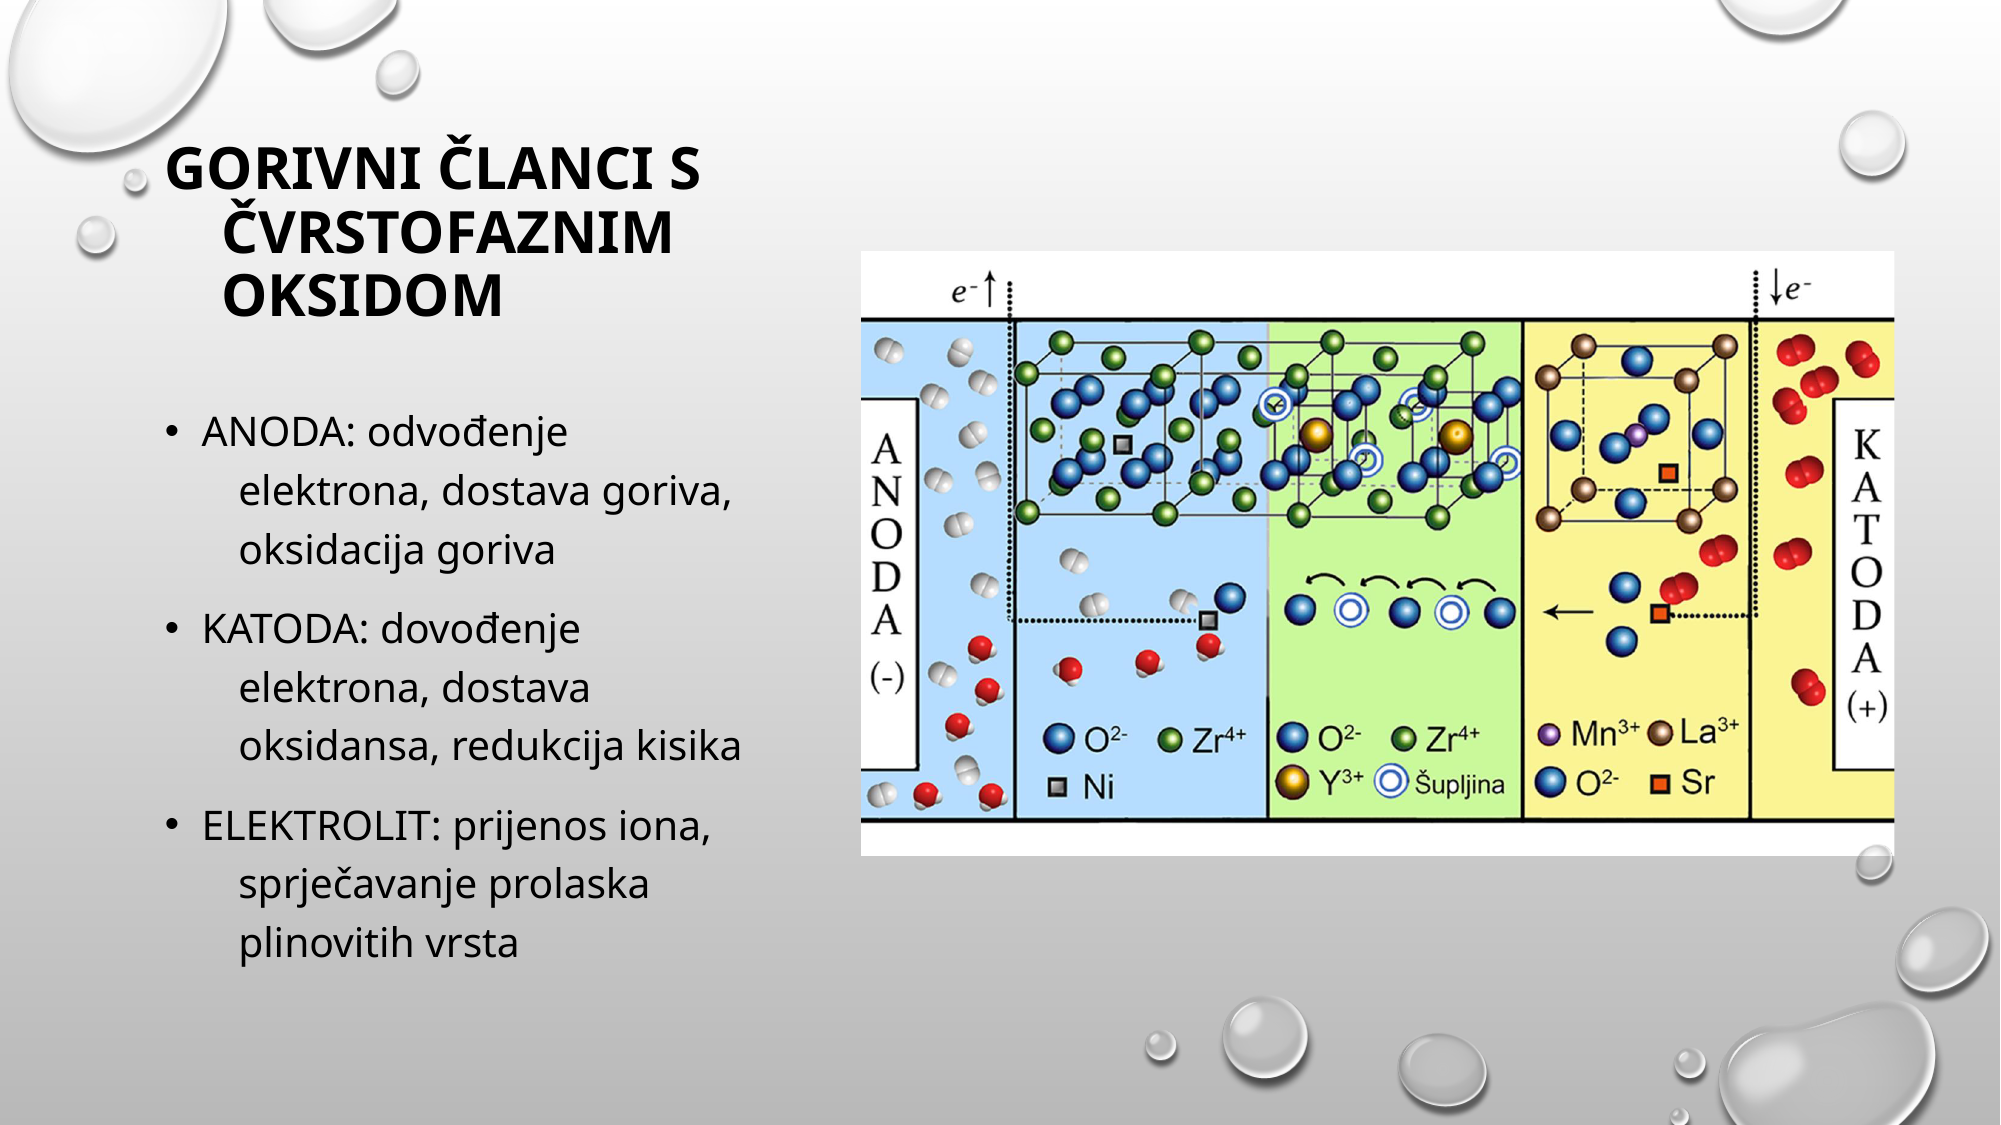

GORIVNI ČLANCI S ČVRSTOFAZNIM OKSIDOM
# Anoda: odvođenje elektrona, dostava goriva, oksidacija goriva
Katoda: dovođenje elektrona, dostava oksidansa, redukcija kisika
Elektrolit: prijenos iona, sprječavanje prolaska plinovitih vrsta